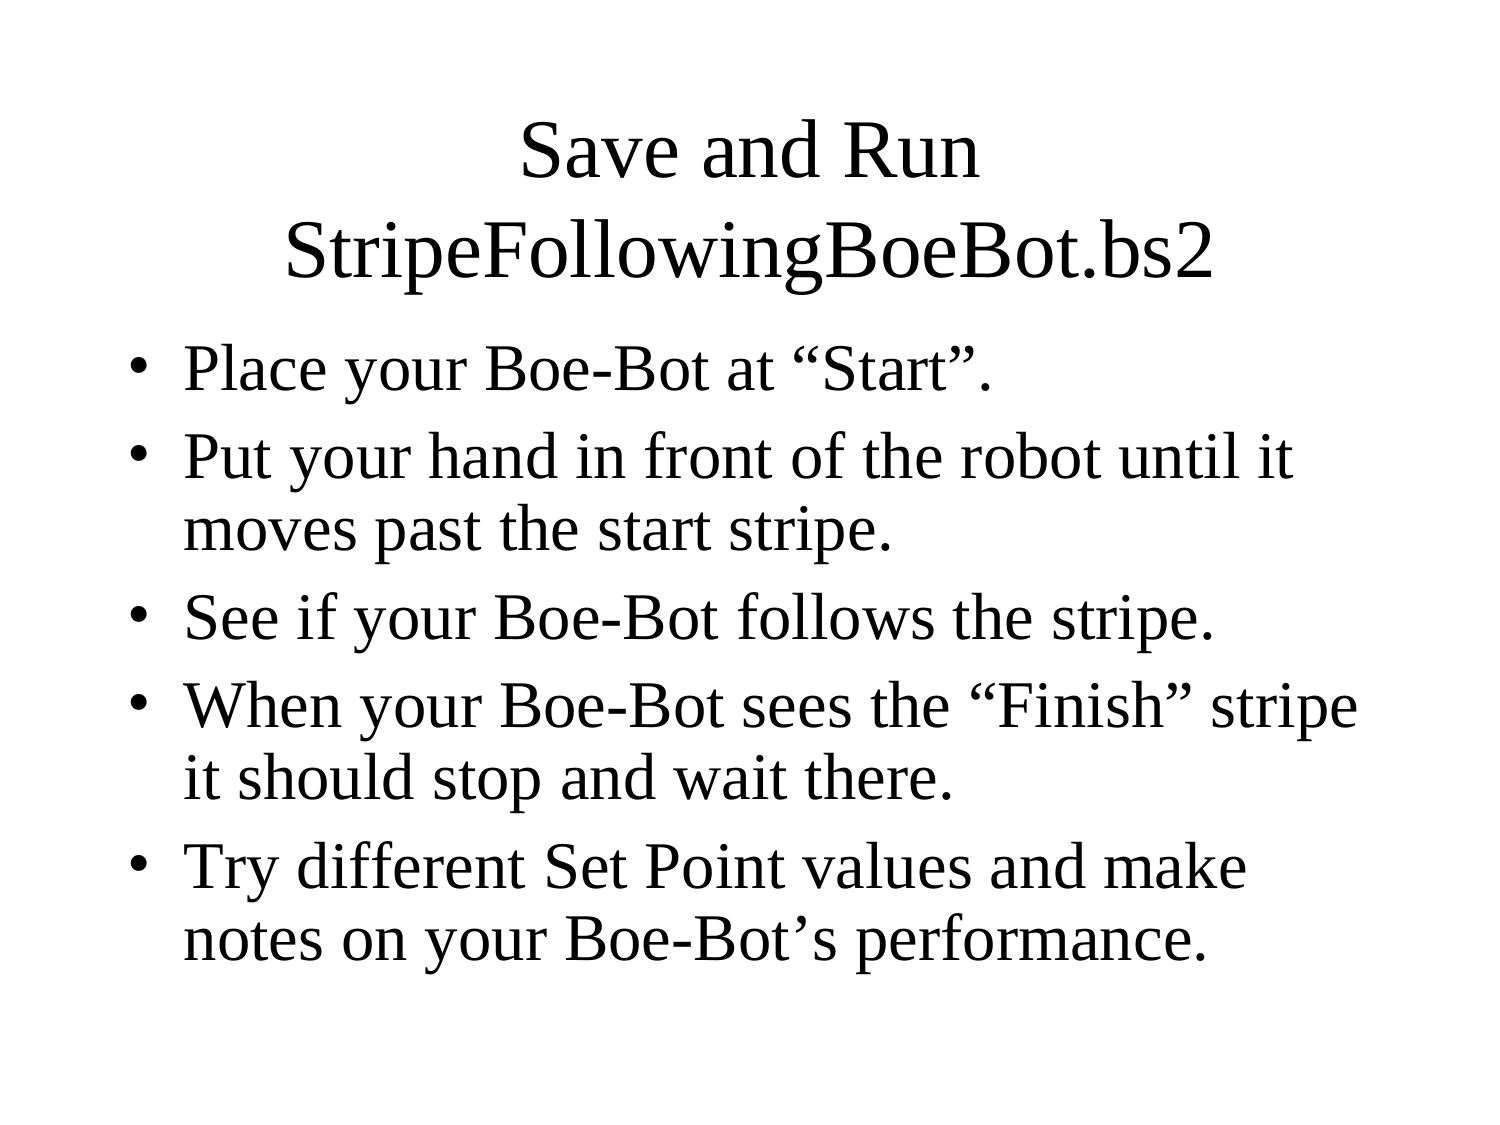

# Save and Run StripeFollowingBoeBot.bs2
Place your Boe-Bot at “Start”.
Put your hand in front of the robot until it moves past the start stripe.
See if your Boe-Bot follows the stripe.
When your Boe-Bot sees the “Finish” stripe it should stop and wait there.
Try different Set Point values and make notes on your Boe-Bot’s performance.